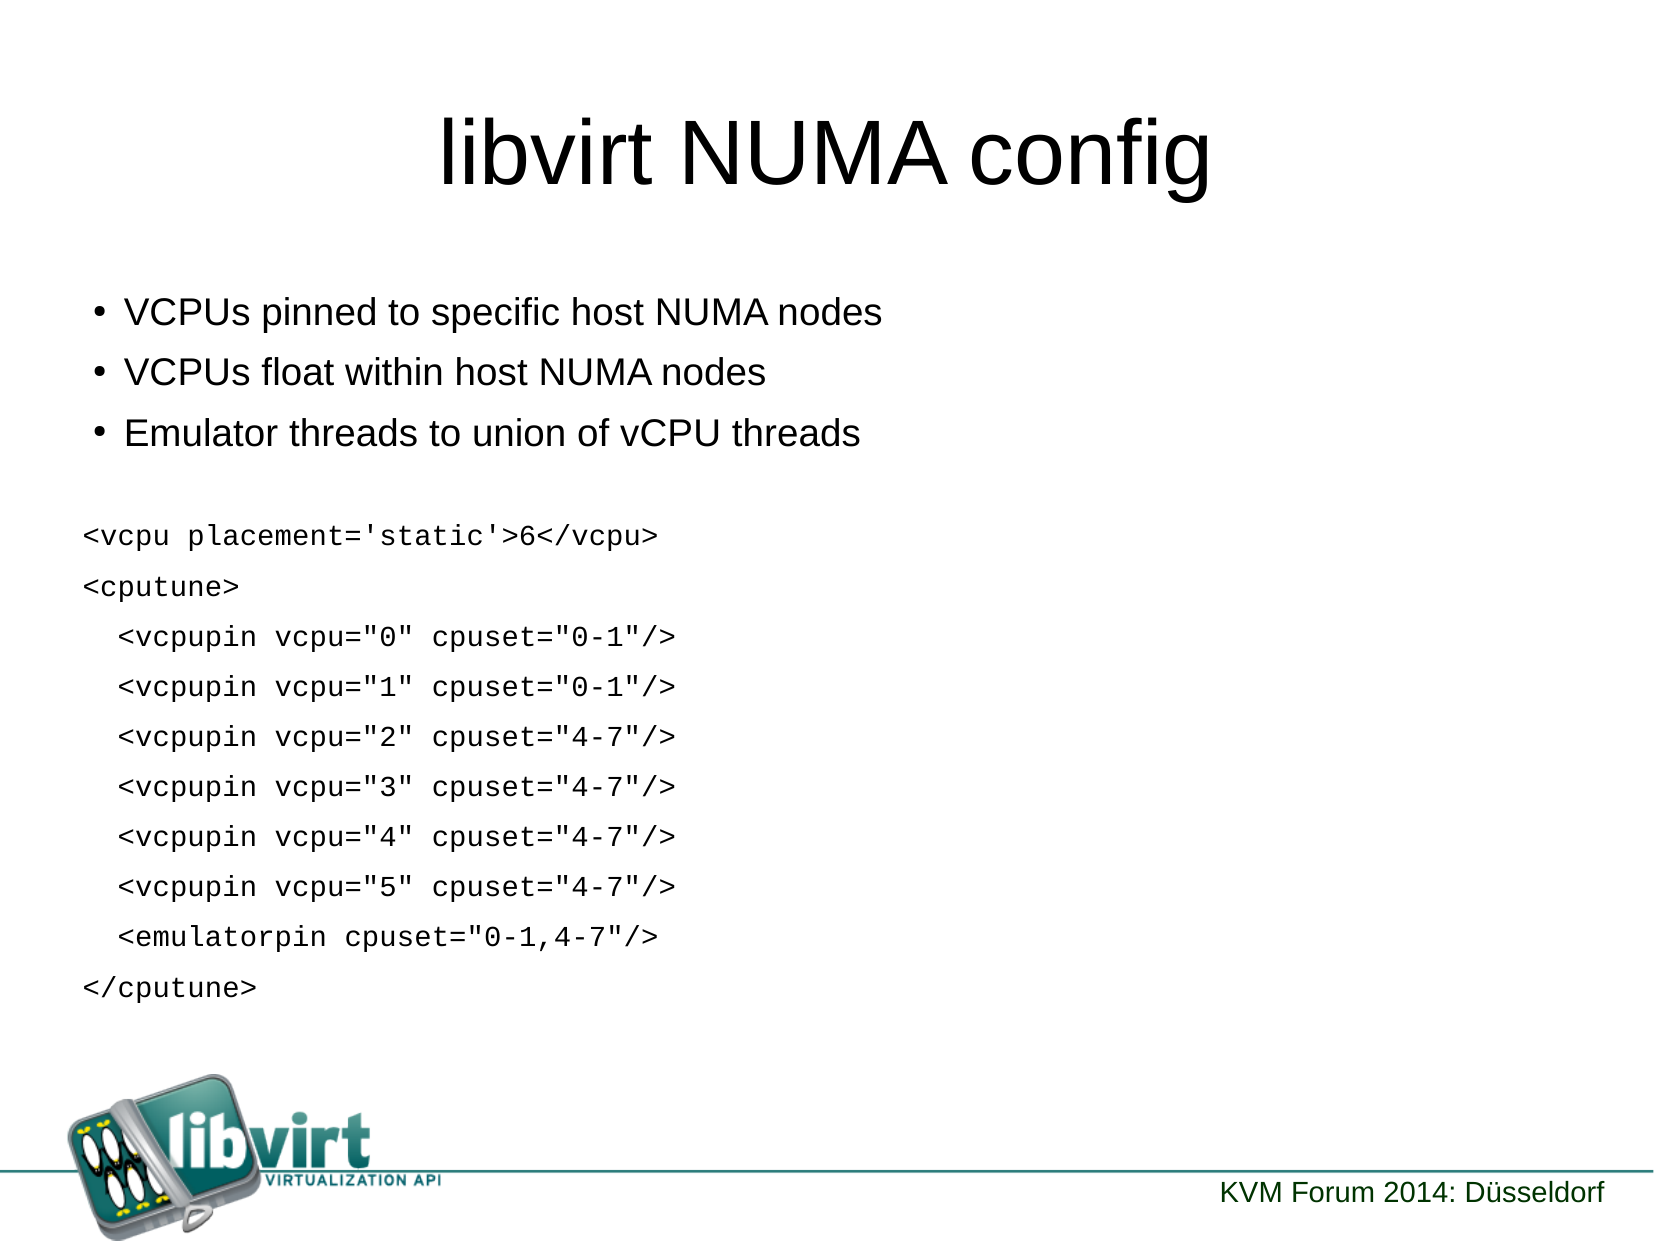

# libvirt NUMA config
VCPUs pinned to specific host NUMA nodes
VCPUs float within host NUMA nodes
Emulator threads to union of vCPU threads
<vcpu placement='static'>6</vcpu>
<cputune>
 <vcpupin vcpu="0" cpuset="0-1"/>
 <vcpupin vcpu="1" cpuset="0-1"/>
 <vcpupin vcpu="2" cpuset="4-7"/>
 <vcpupin vcpu="3" cpuset="4-7"/>
 <vcpupin vcpu="4" cpuset="4-7"/>
 <vcpupin vcpu="5" cpuset="4-7"/>
 <emulatorpin cpuset="0-1,4-7"/>
</cputune>